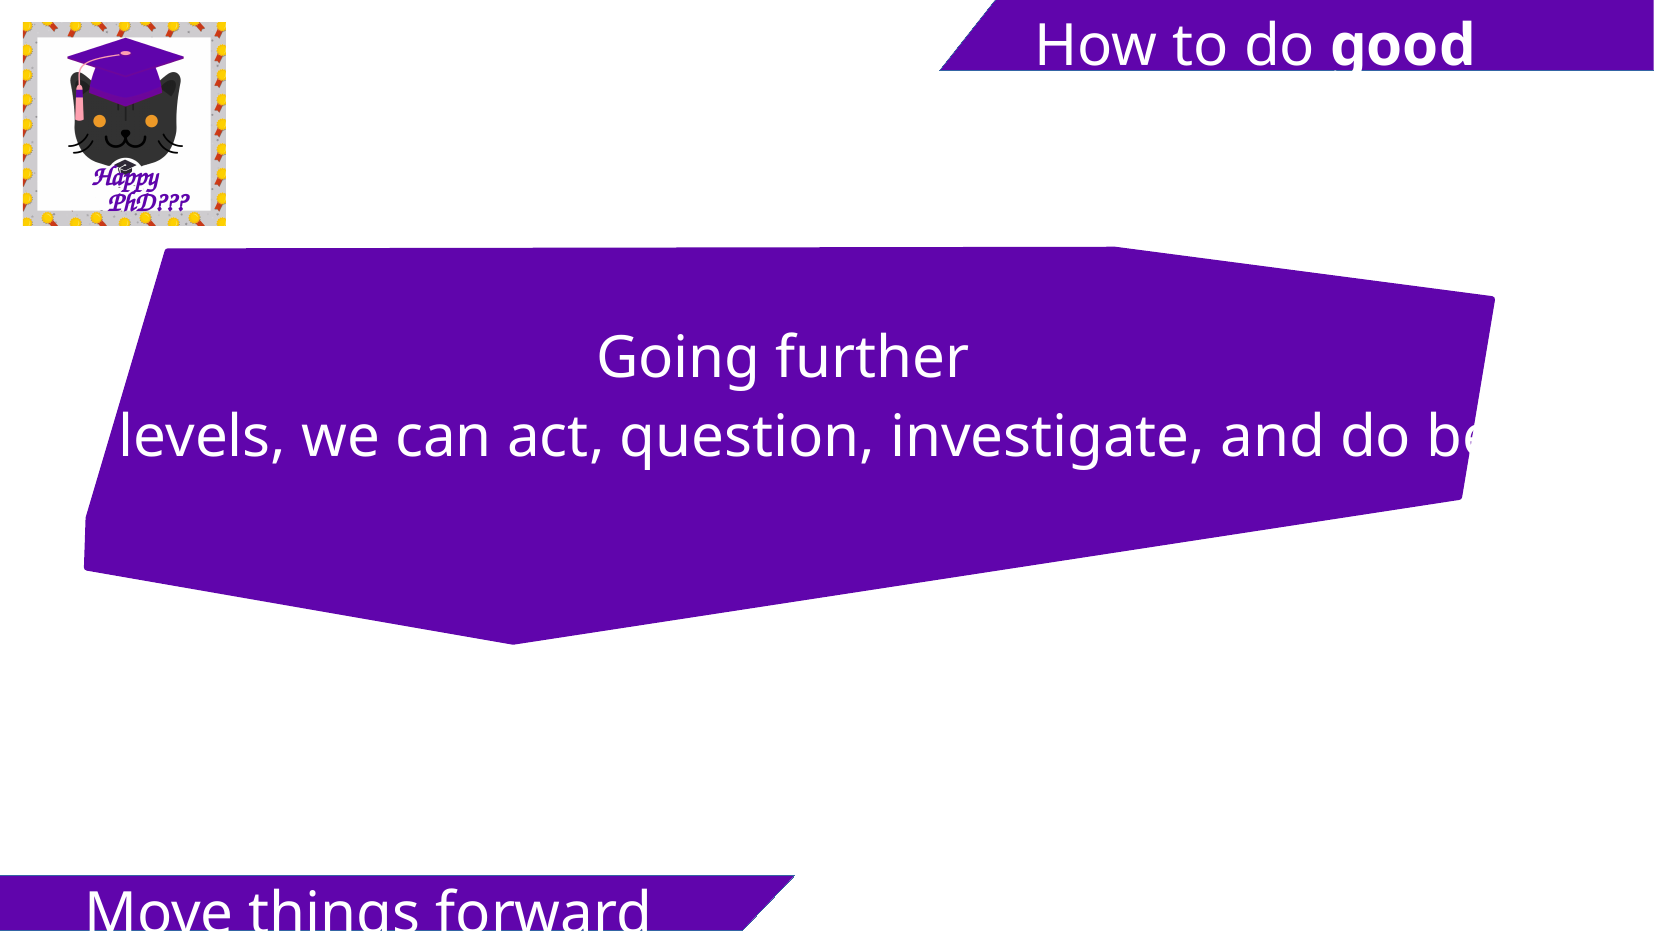

Going further
at all levels, we can act, question, investigate, and do better
Move things forward